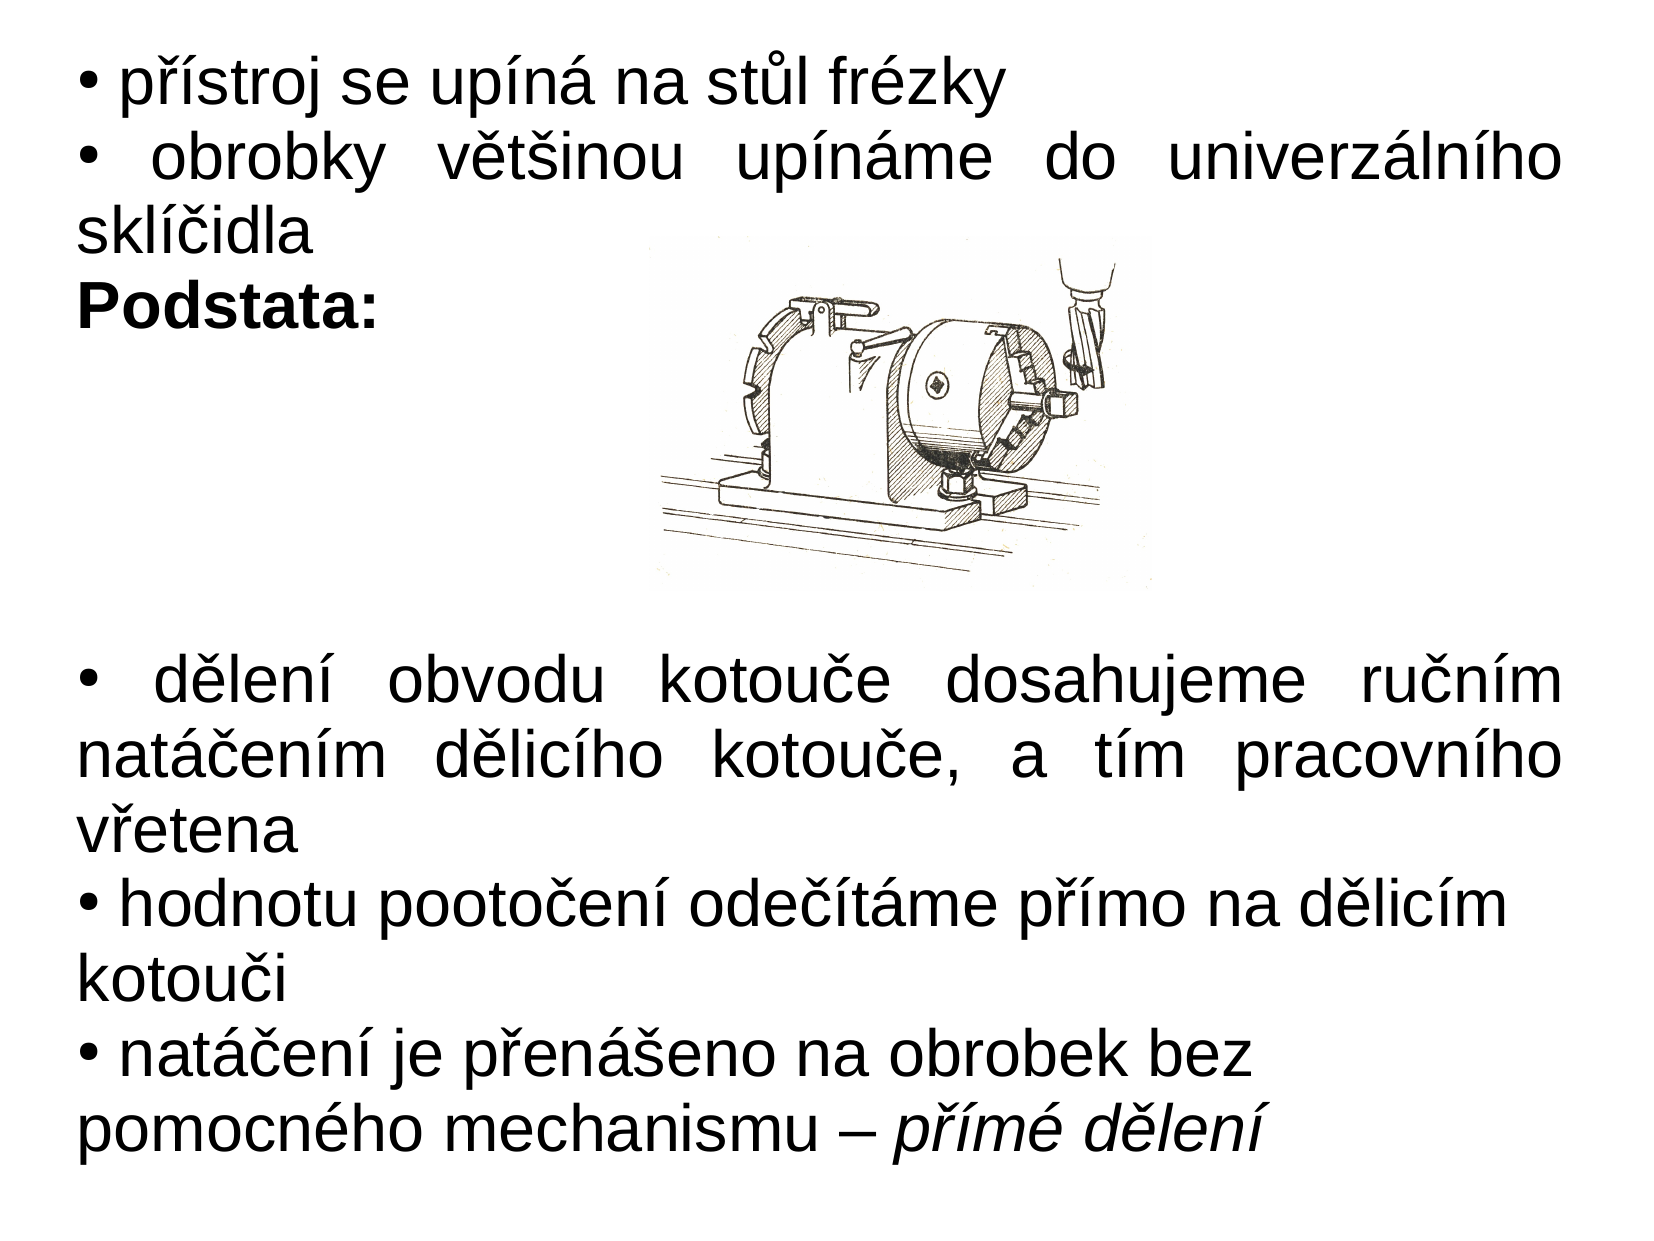

# přístroj se upíná na stůl frézky
 obrobky většinou upínáme do univerzálního sklíčidla
Podstata:
 dělení obvodu kotouče dosahujeme ručním natáčením dělicího kotouče, a tím pracovního vřetena
 hodnotu pootočení odečítáme přímo na dělicím
kotouči
 natáčení je přenášeno na obrobek bez
pomocného mechanismu – přímé dělení